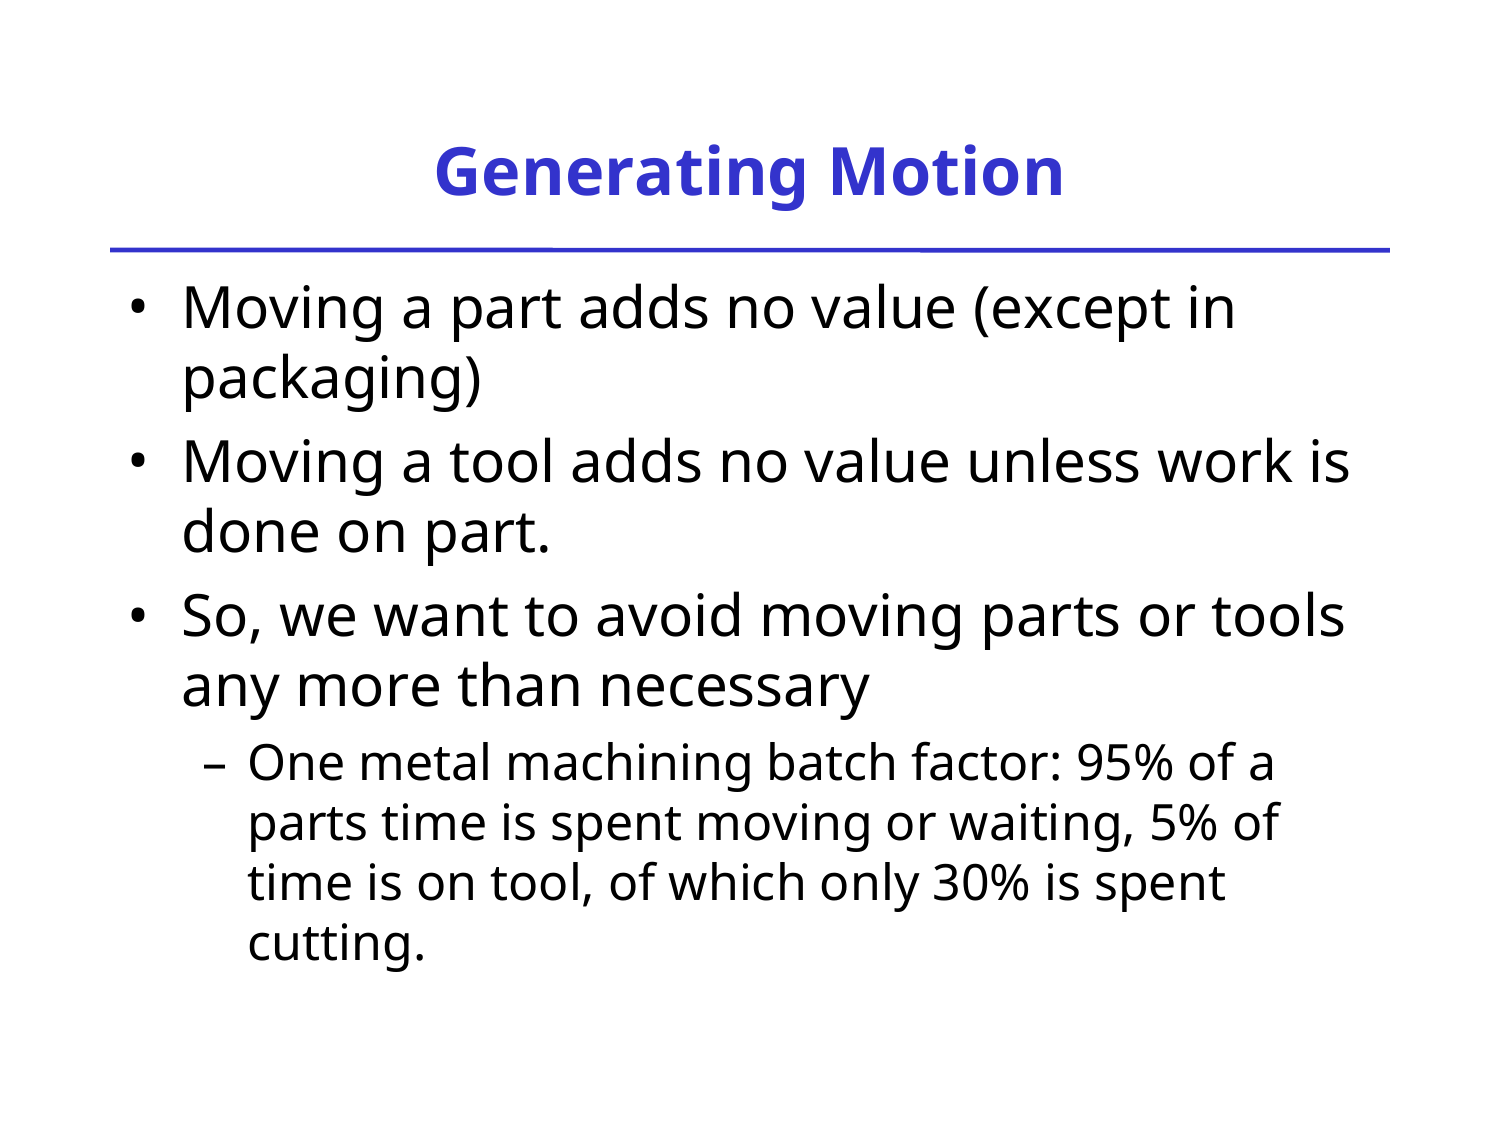

# Generating Motion
Moving a part adds no value (except in packaging)
Moving a tool adds no value unless work is done on part.
So, we want to avoid moving parts or tools any more than necessary
One metal machining batch factor: 95% of a parts time is spent moving or waiting, 5% of time is on tool, of which only 30% is spent cutting.